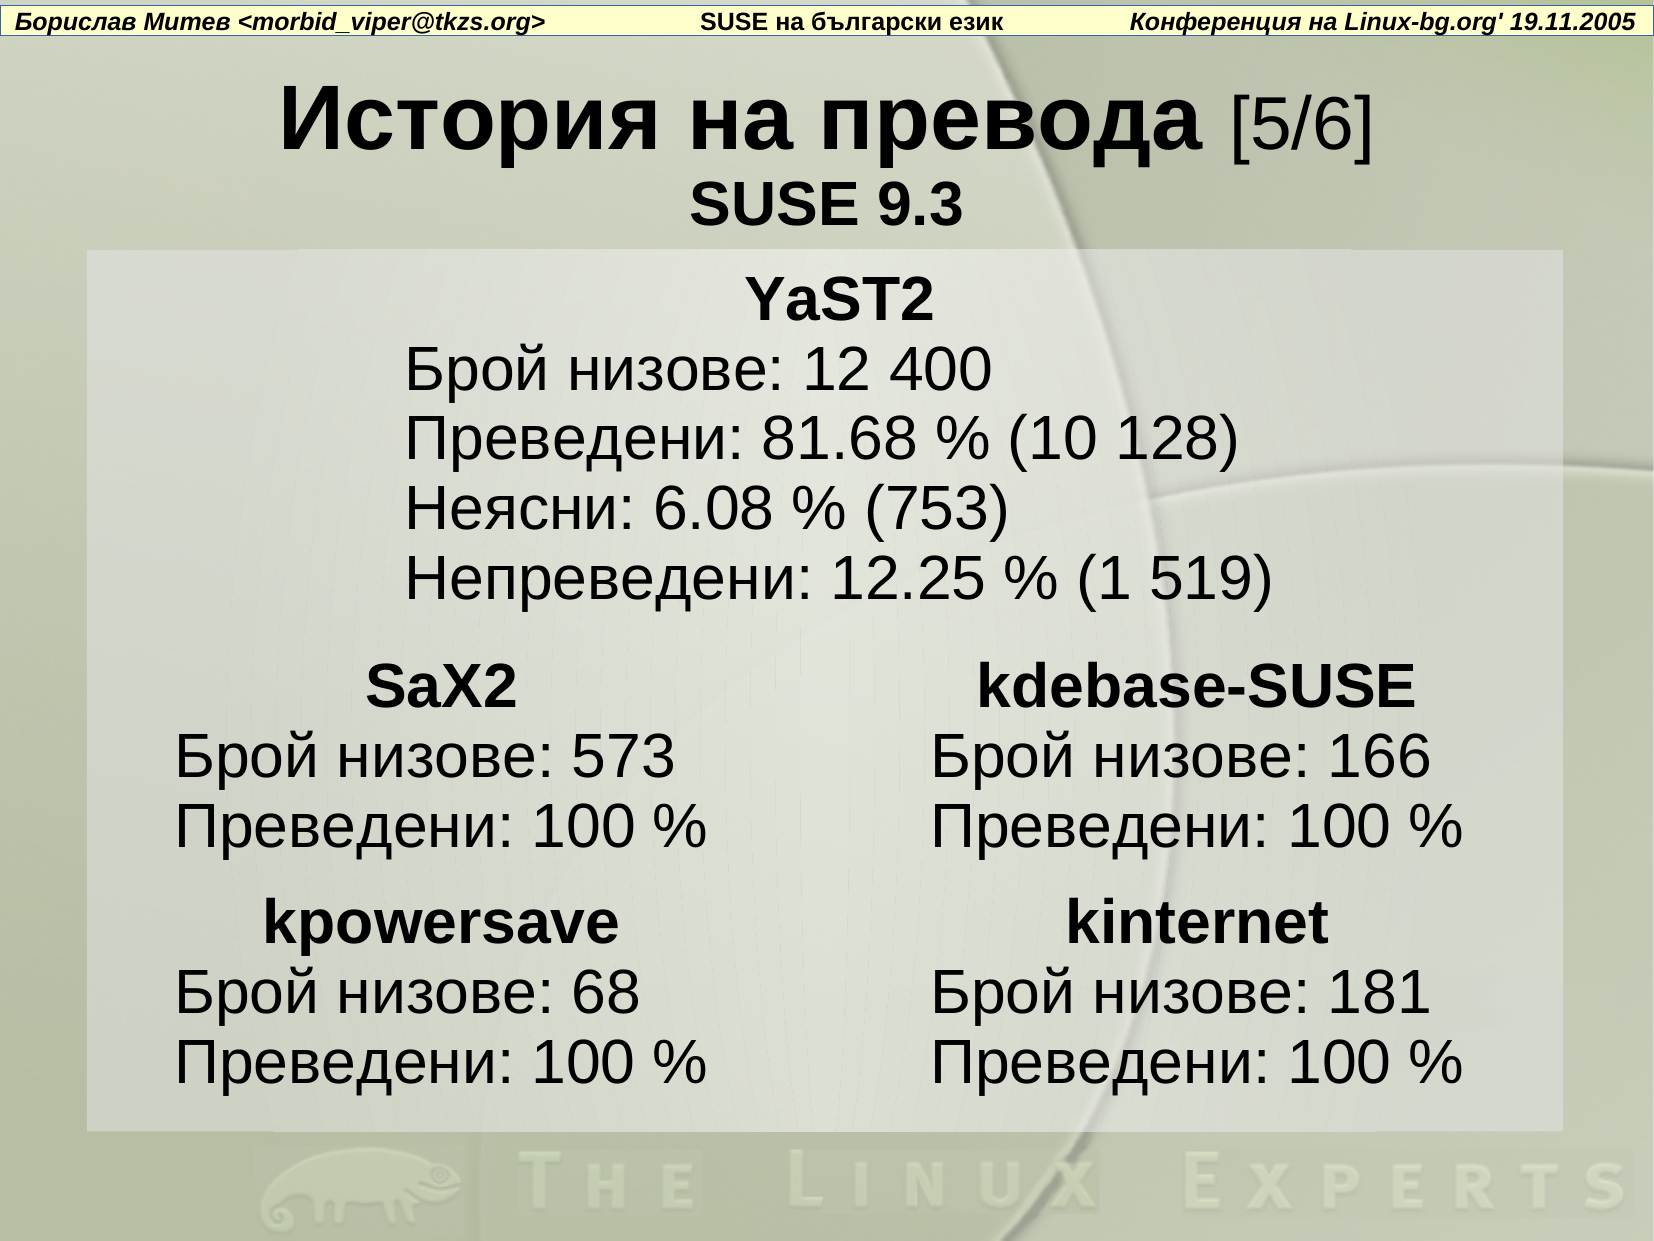

# История на превода [5/6] SUSE 9.3
YaST2
Брой низове: 12 400
Преведени: 81.68 % (10 128)
Неясни: 6.08 % (753)
Непреведени: 12.25 % (1 519)
SaX2
Брой низове: 573
Преведени: 100 %
kdebase-SUSE
Брой низове: 166
Преведени: 100 %
kpowersave
Брой низове: 68
Преведени: 100 %
kinternet
Брой низове: 181
Преведени: 100 %